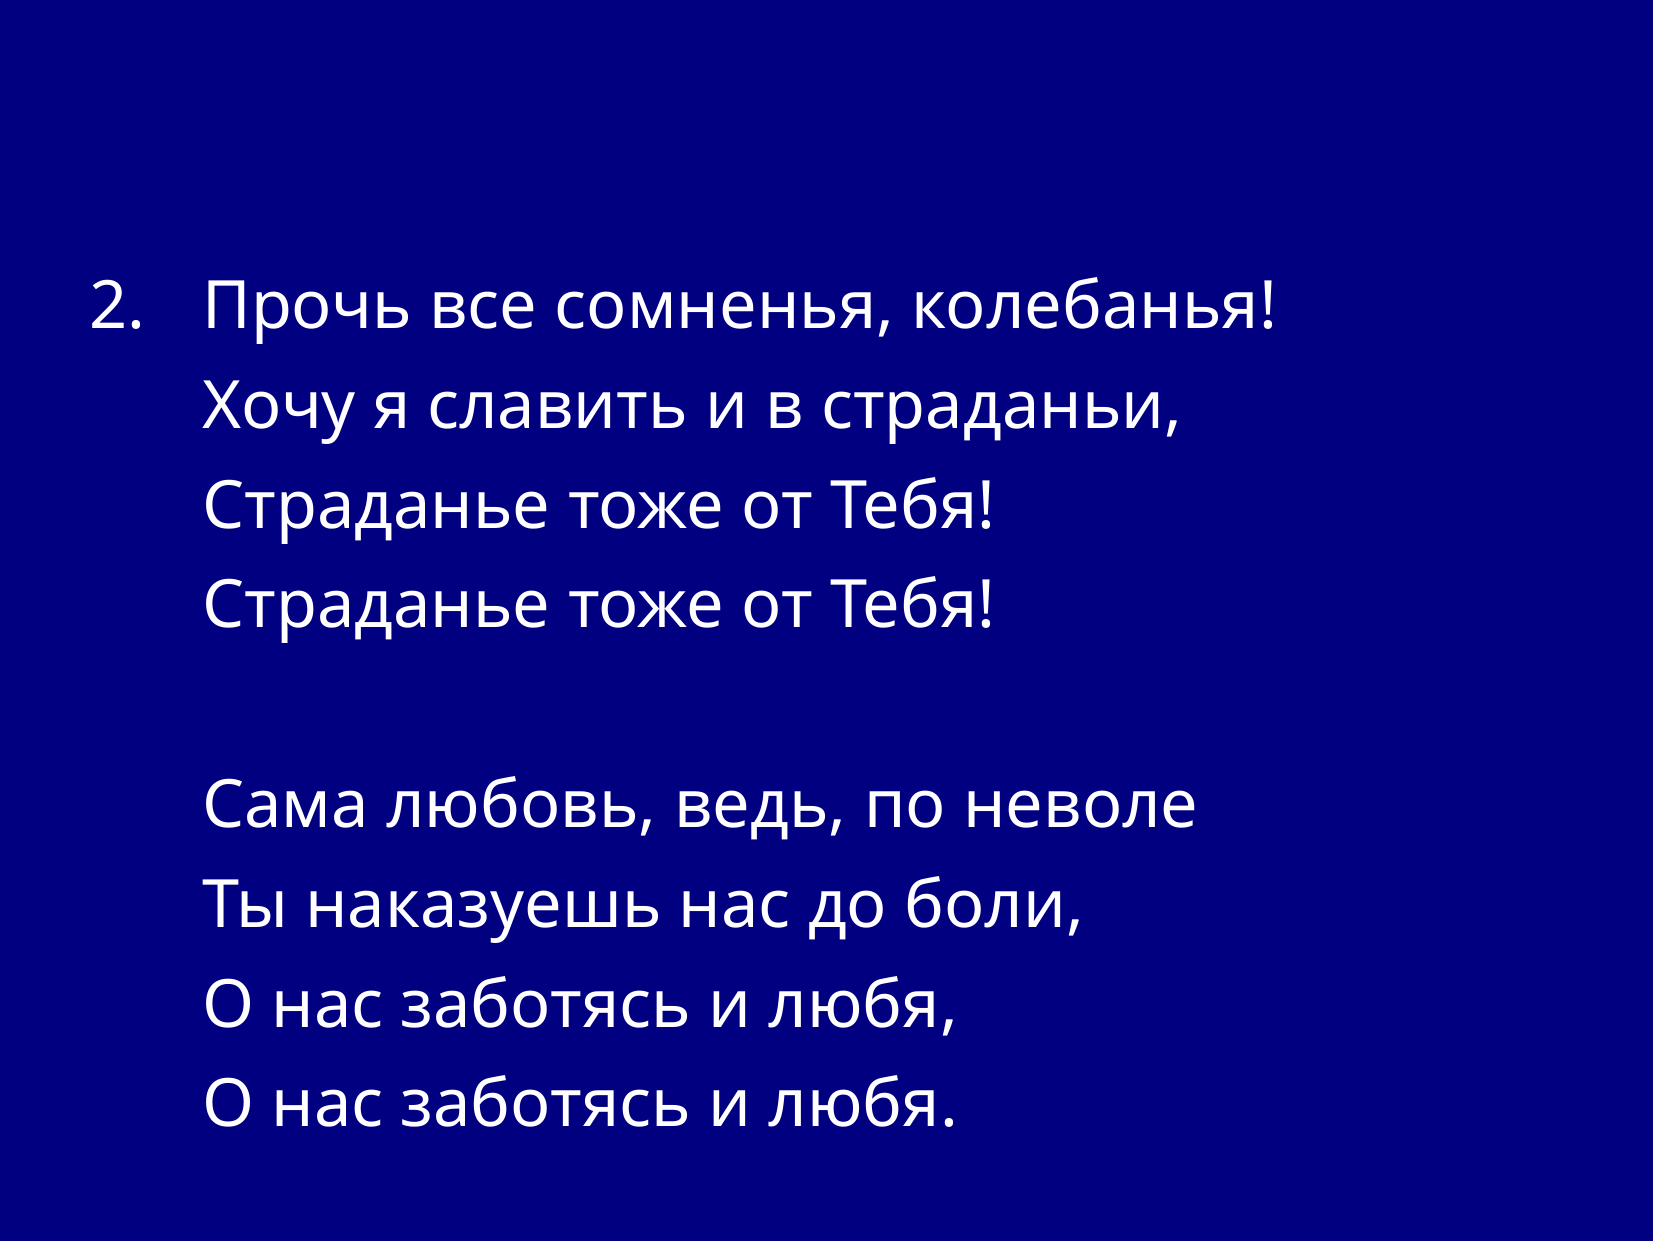

2.	Прочь все сомненья, колебанья!
	Хочу я славить и в страданьи,
	Страданье тоже от Тебя!
	Страданье тоже от Тебя!
	Сама любовь, ведь, по неволе
	Ты наказуешь нас до боли,
	О нас заботясь и любя,
	О нас заботясь и любя.